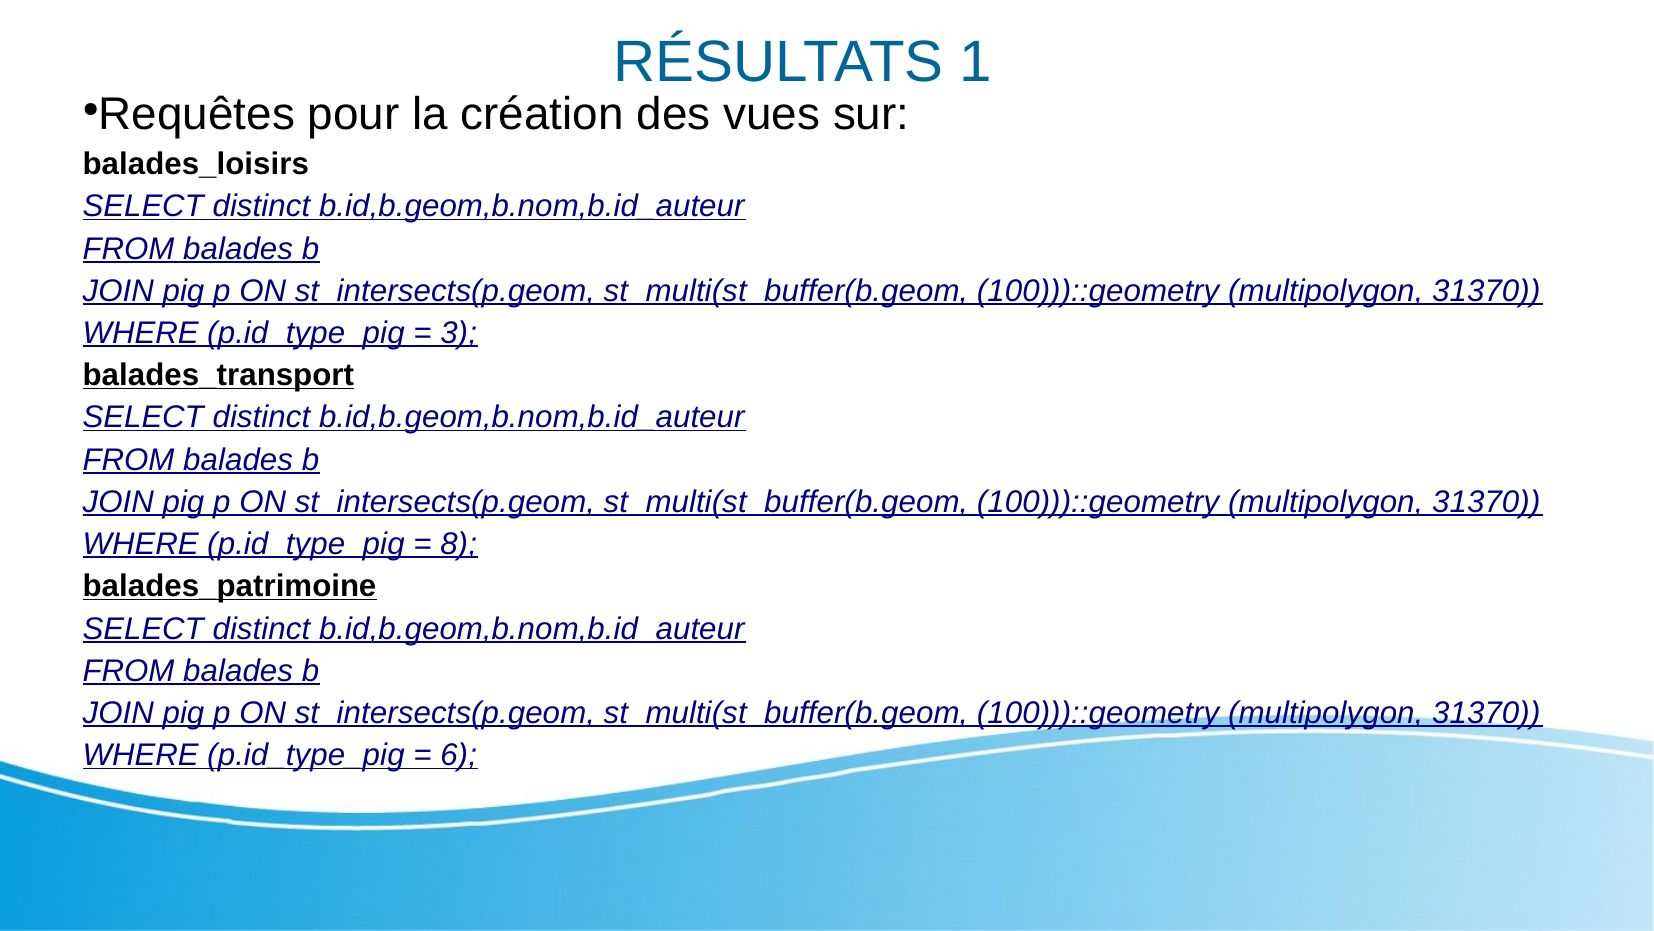

# RÉSULTATS 1
Requêtes pour la création des vues sur:
balades_loisirs
SELECT distinct b.id,b.geom,b.nom,b.id_auteur
FROM balades b
JOIN pig p ON st_intersects(p.geom, st_multi(st_buffer(b.geom, (100)))::geometry (multipolygon, 31370))
WHERE (p.id_type_pig = 3);
balades_transport
SELECT distinct b.id,b.geom,b.nom,b.id_auteur
FROM balades b
JOIN pig p ON st_intersects(p.geom, st_multi(st_buffer(b.geom, (100)))::geometry (multipolygon, 31370))
WHERE (p.id_type_pig = 8);
balades_patrimoine
SELECT distinct b.id,b.geom,b.nom,b.id_auteur
FROM balades b
JOIN pig p ON st_intersects(p.geom, st_multi(st_buffer(b.geom, (100)))::geometry (multipolygon, 31370))
WHERE (p.id_type_pig = 6);